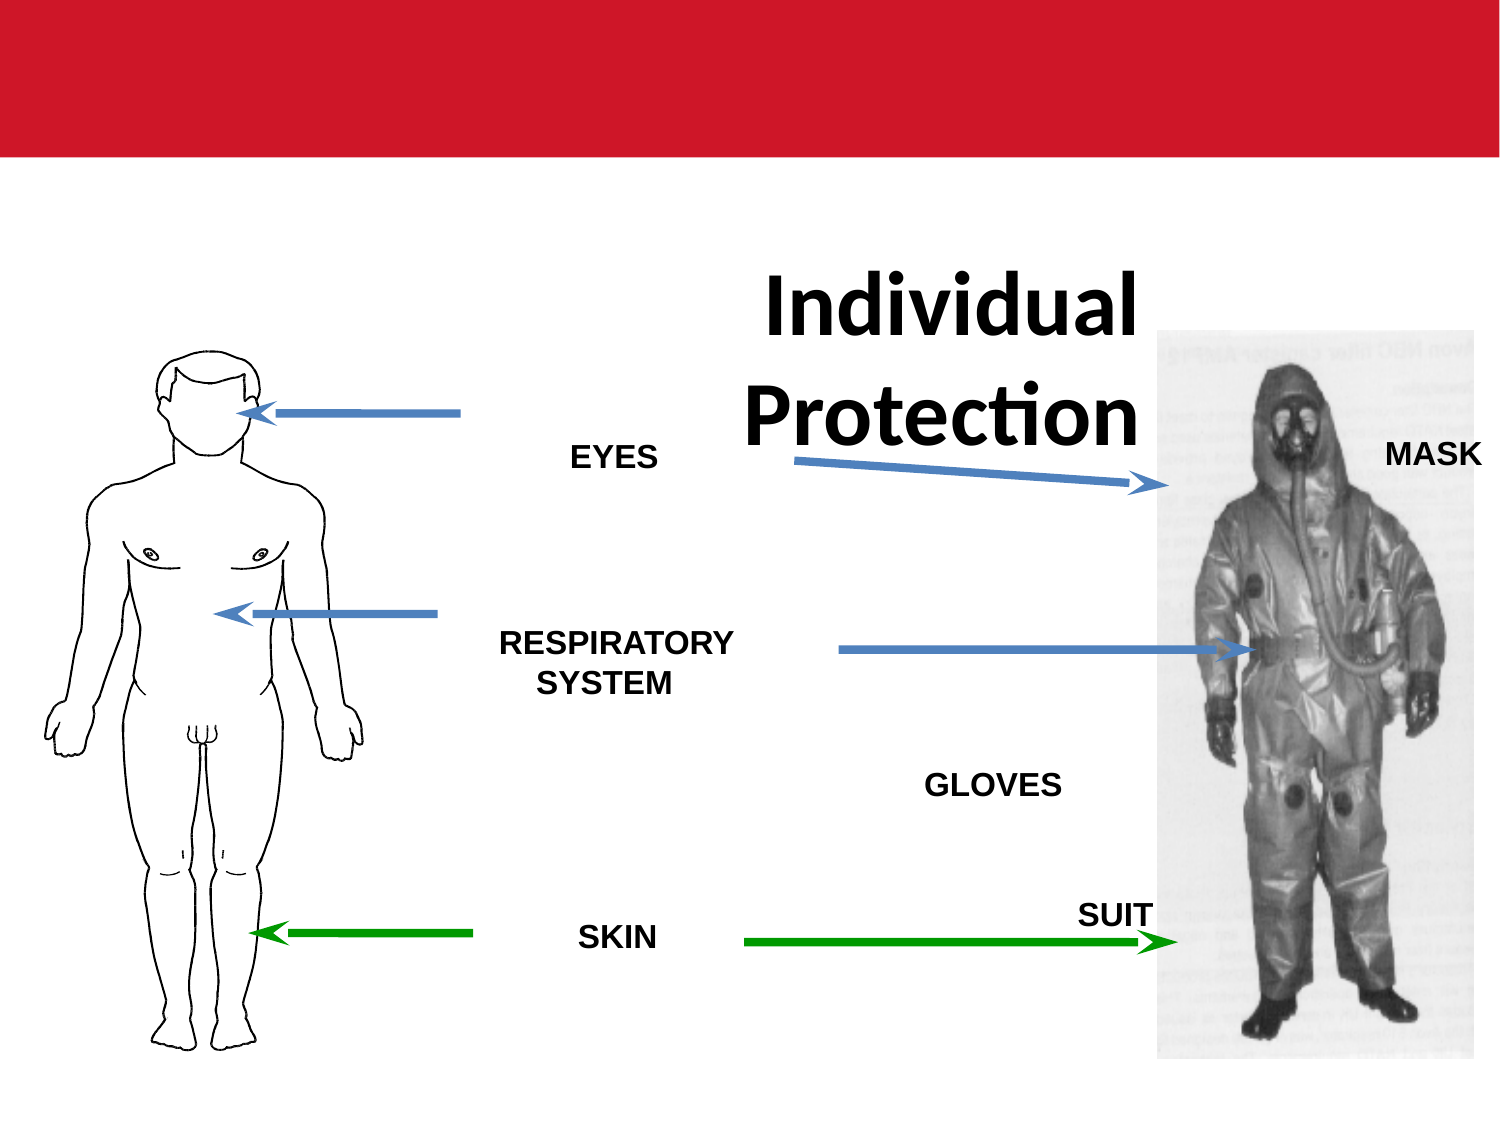

Individual Protection
MASK
EYES
RESPIRATORY
 SYSTEM
GLOVES
SUIT
SKIN
DATE